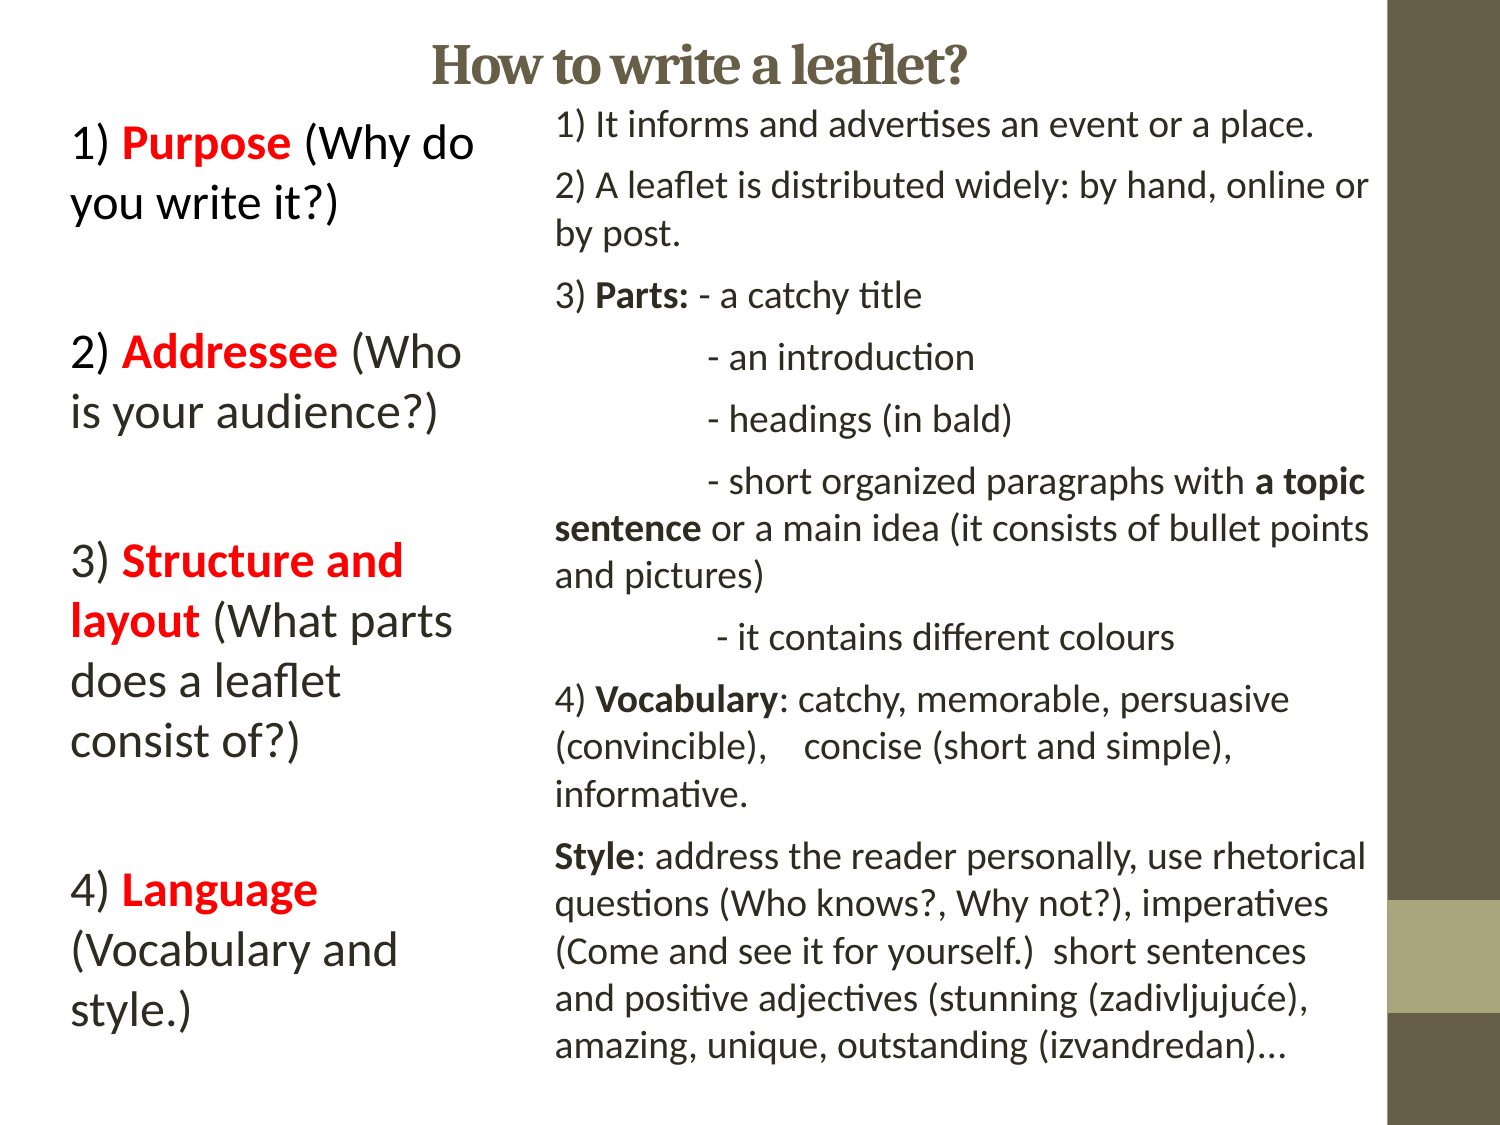

# How to write a leaflet?
1) It informs and advertises an event or a place.
2) A leaflet is distributed widely: by hand, online or by post.
3) Parts: - a catchy title
 - an introduction
 - headings (in bald)
 - short organized paragraphs with a topic sentence or a main idea (it consists of bullet points and pictures)
 - it contains different colours
4) Vocabulary: catchy, memorable, persuasive (convincible), concise (short and simple), informative.
Style: address the reader personally, use rhetorical questions (Who knows?, Why not?), imperatives (Come and see it for yourself.) short sentences and positive adjectives (stunning (zadivljujuće), amazing, unique, outstanding (izvandredan)...
1) Purpose (Why do you write it?)
2) Addressee (Who is your audience?)
3) Structure and layout (What parts does a leaflet consist of?)
4) Language (Vocabulary and style.)